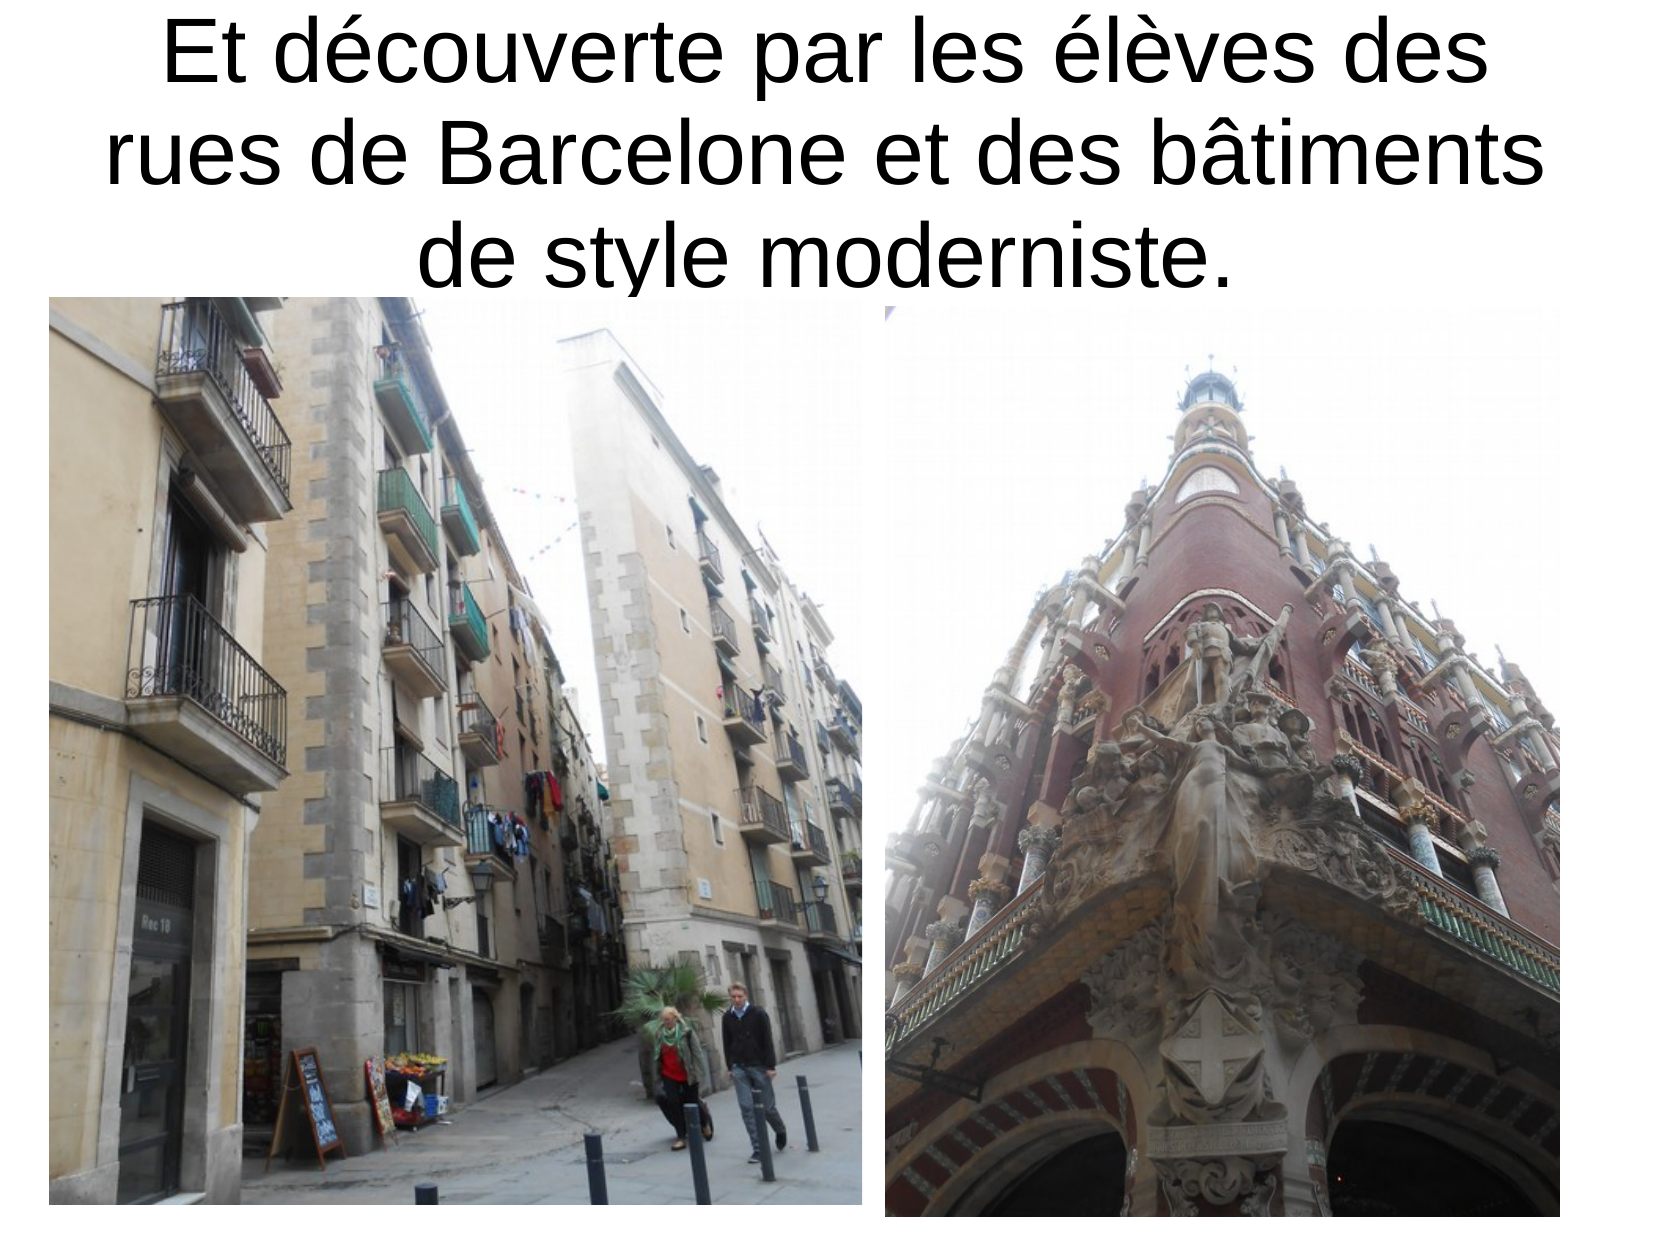

# Et découverte par les élèves des rues de Barcelone et des bâtiments de style moderniste.